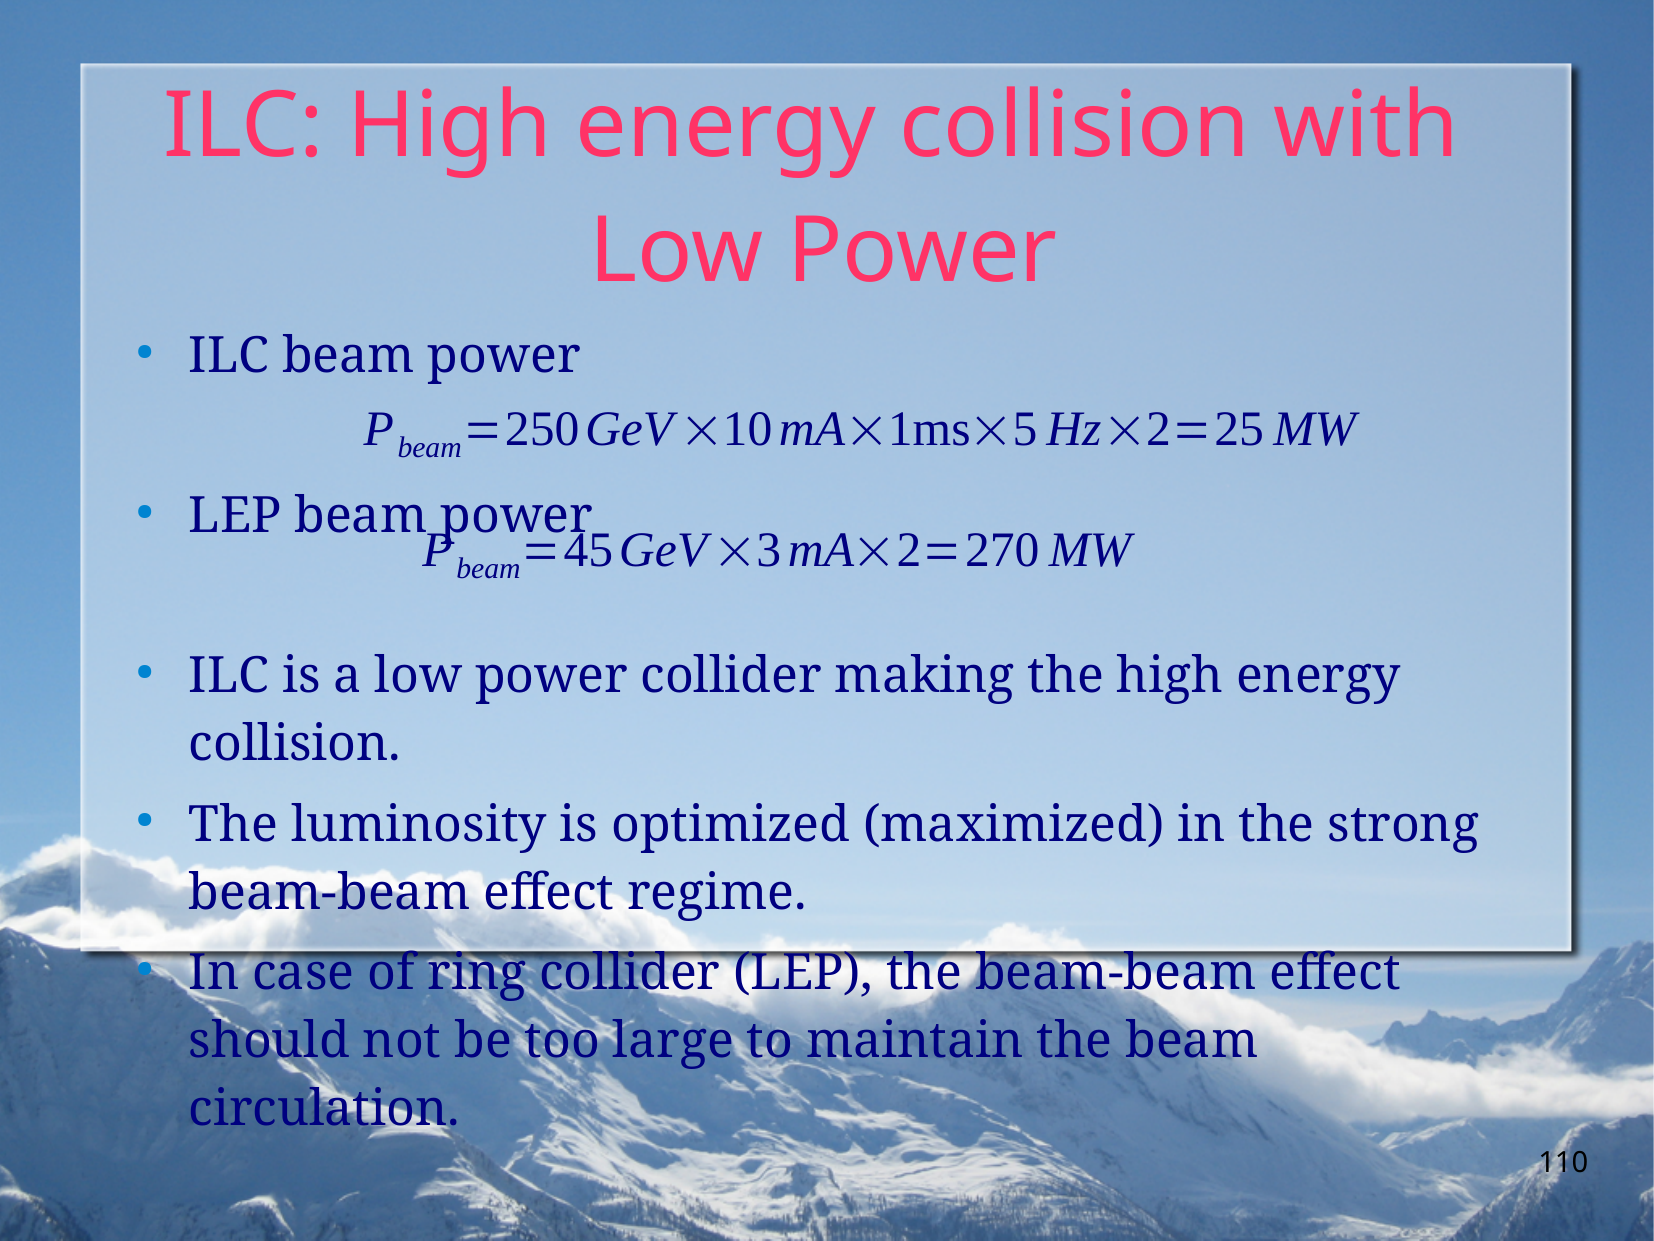

# ILC: High energy collision with Low Power
ILC beam power
LEP beam power
ILC is a low power collider making the high energy collision.
The luminosity is optimized (maximized) in the strong beam-beam effect regime.
In case of ring collider (LEP), the beam-beam effect should not be too large to maintain the beam circulation.
110